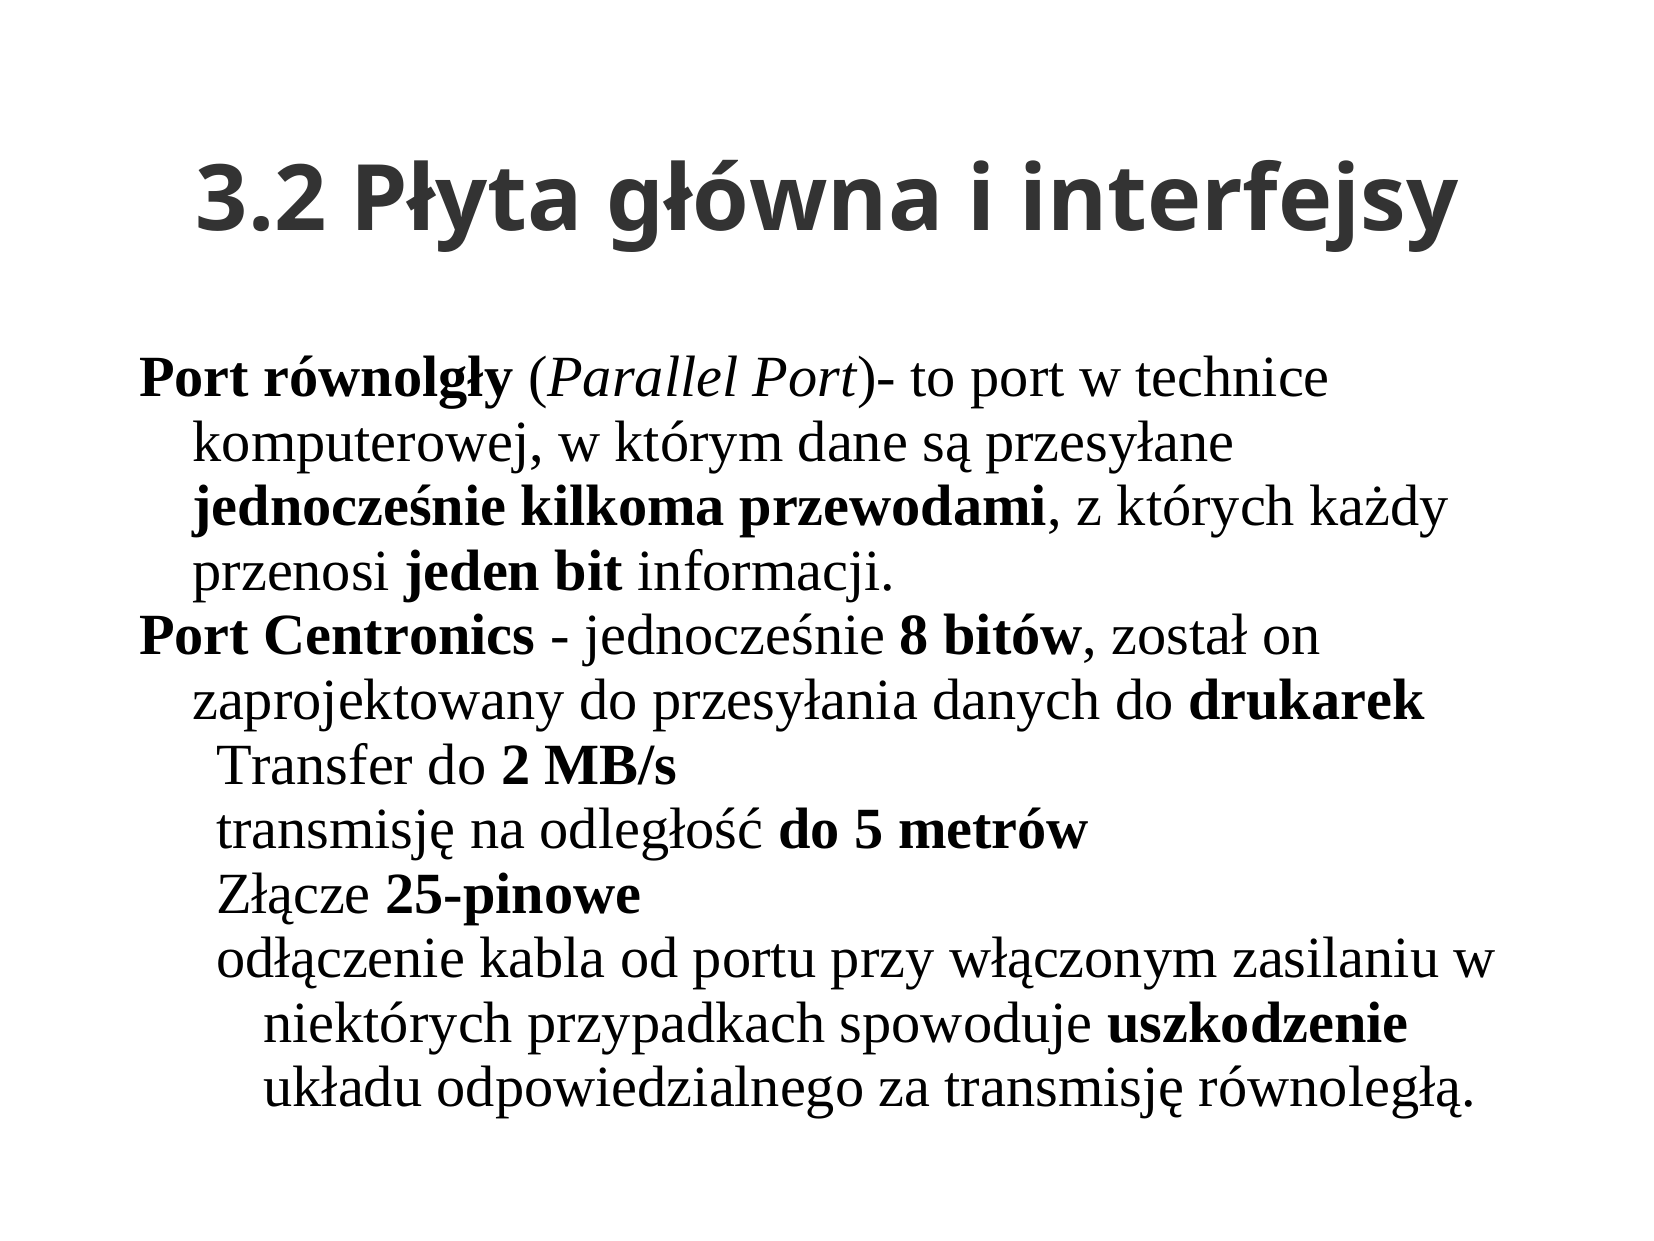

# 3.2 Płyta główna i interfejsy
Port równolgły (Parallel Port)- to port w technice komputerowej, w którym dane są przesyłane jednocześnie kilkoma przewodami, z których każdy przenosi jeden bit informacji.
Port Centronics - jednocześnie 8 bitów, został on zaprojektowany do przesyłania danych do drukarek
Transfer do 2 MB/s
transmisję na odległość do 5 metrów
Złącze 25-pinowe
odłączenie kabla od portu przy włączonym zasilaniu w niektórych przypadkach spowoduje uszkodzenie układu odpowiedzialnego za transmisję równoległą.